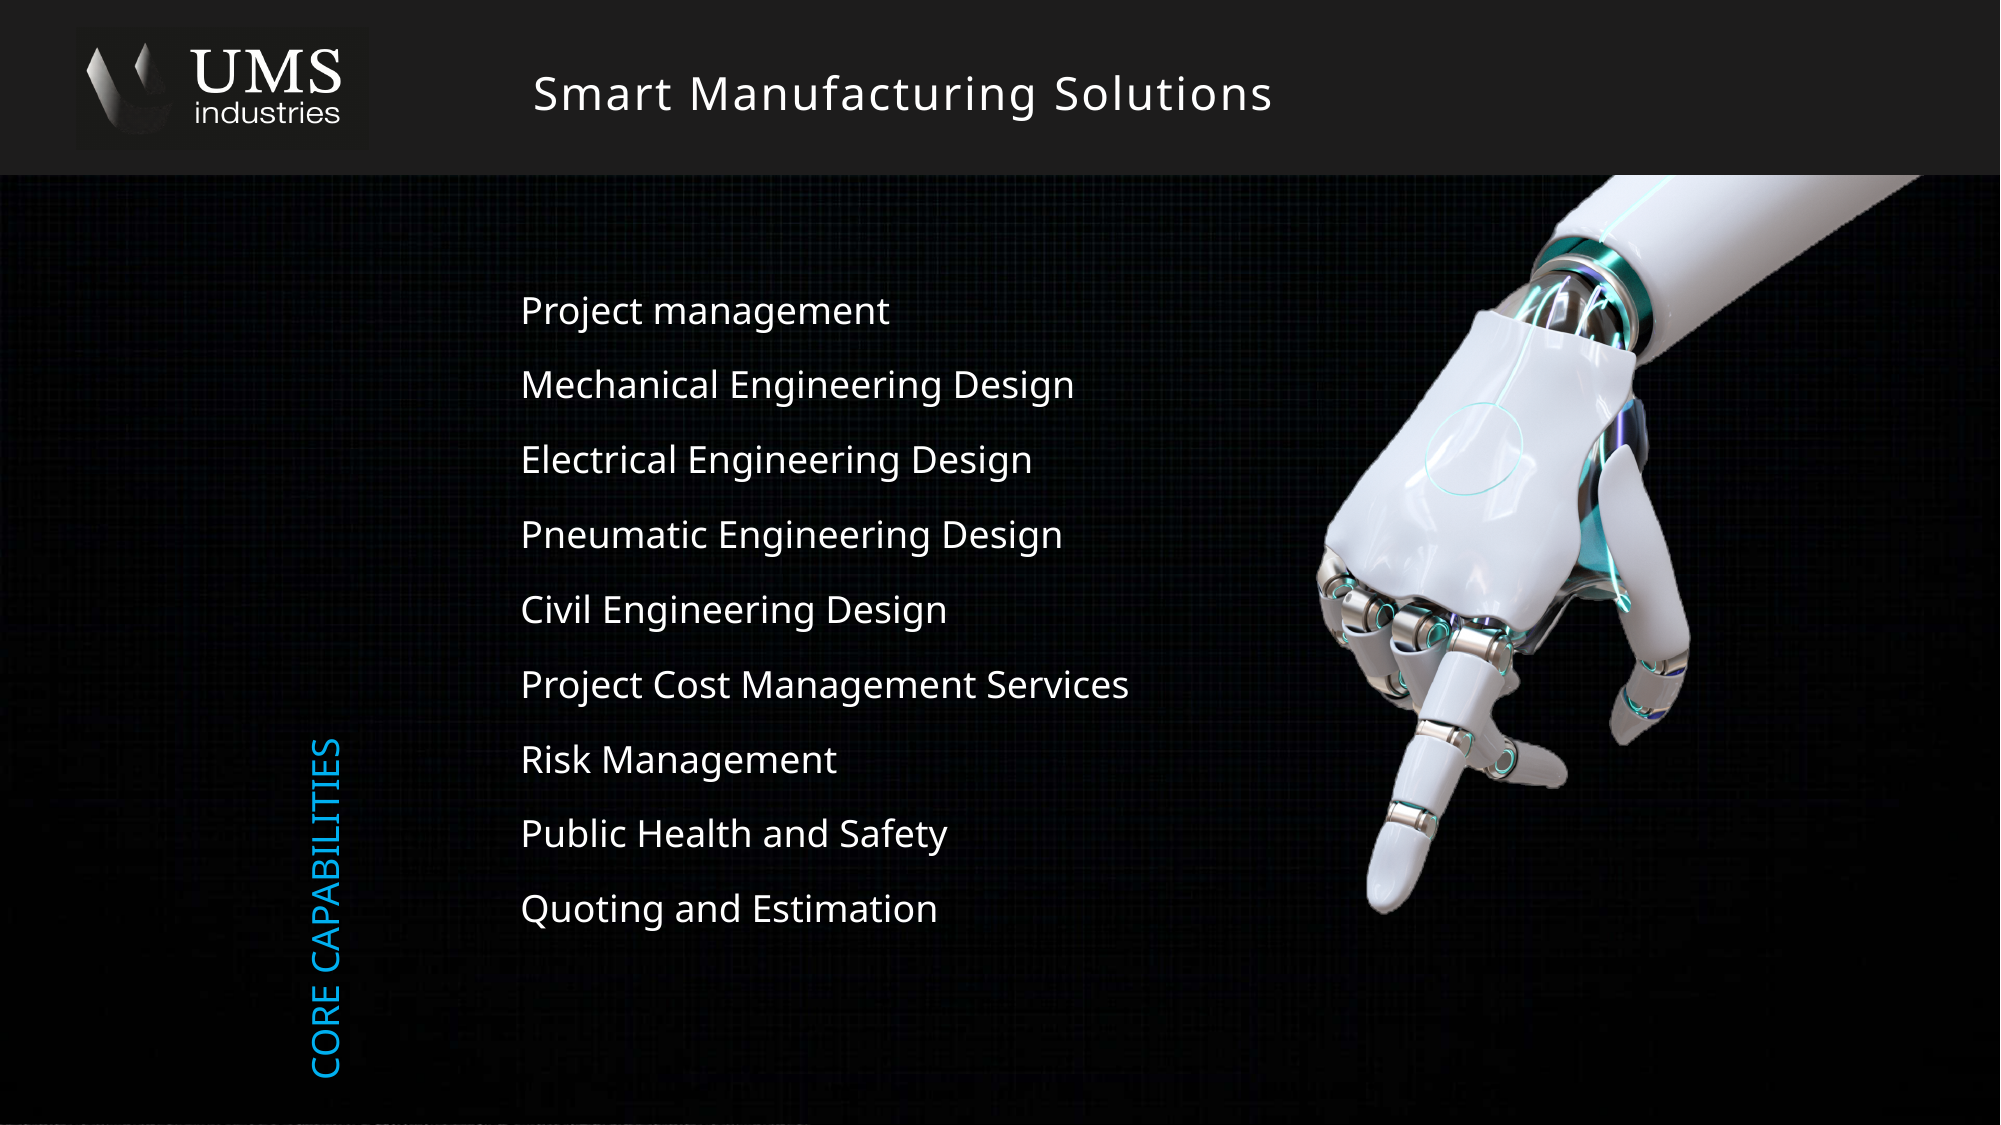

Smart Manufacturing Solutions
# Project management
Mechanical Engineering Design
Electrical Engineering Design
Pneumatic Engineering Design
Civil Engineering Design
Project Cost Management Services
Risk Management
Public Health and Safety
Quoting and Estimation
CORE CAPABILITIES